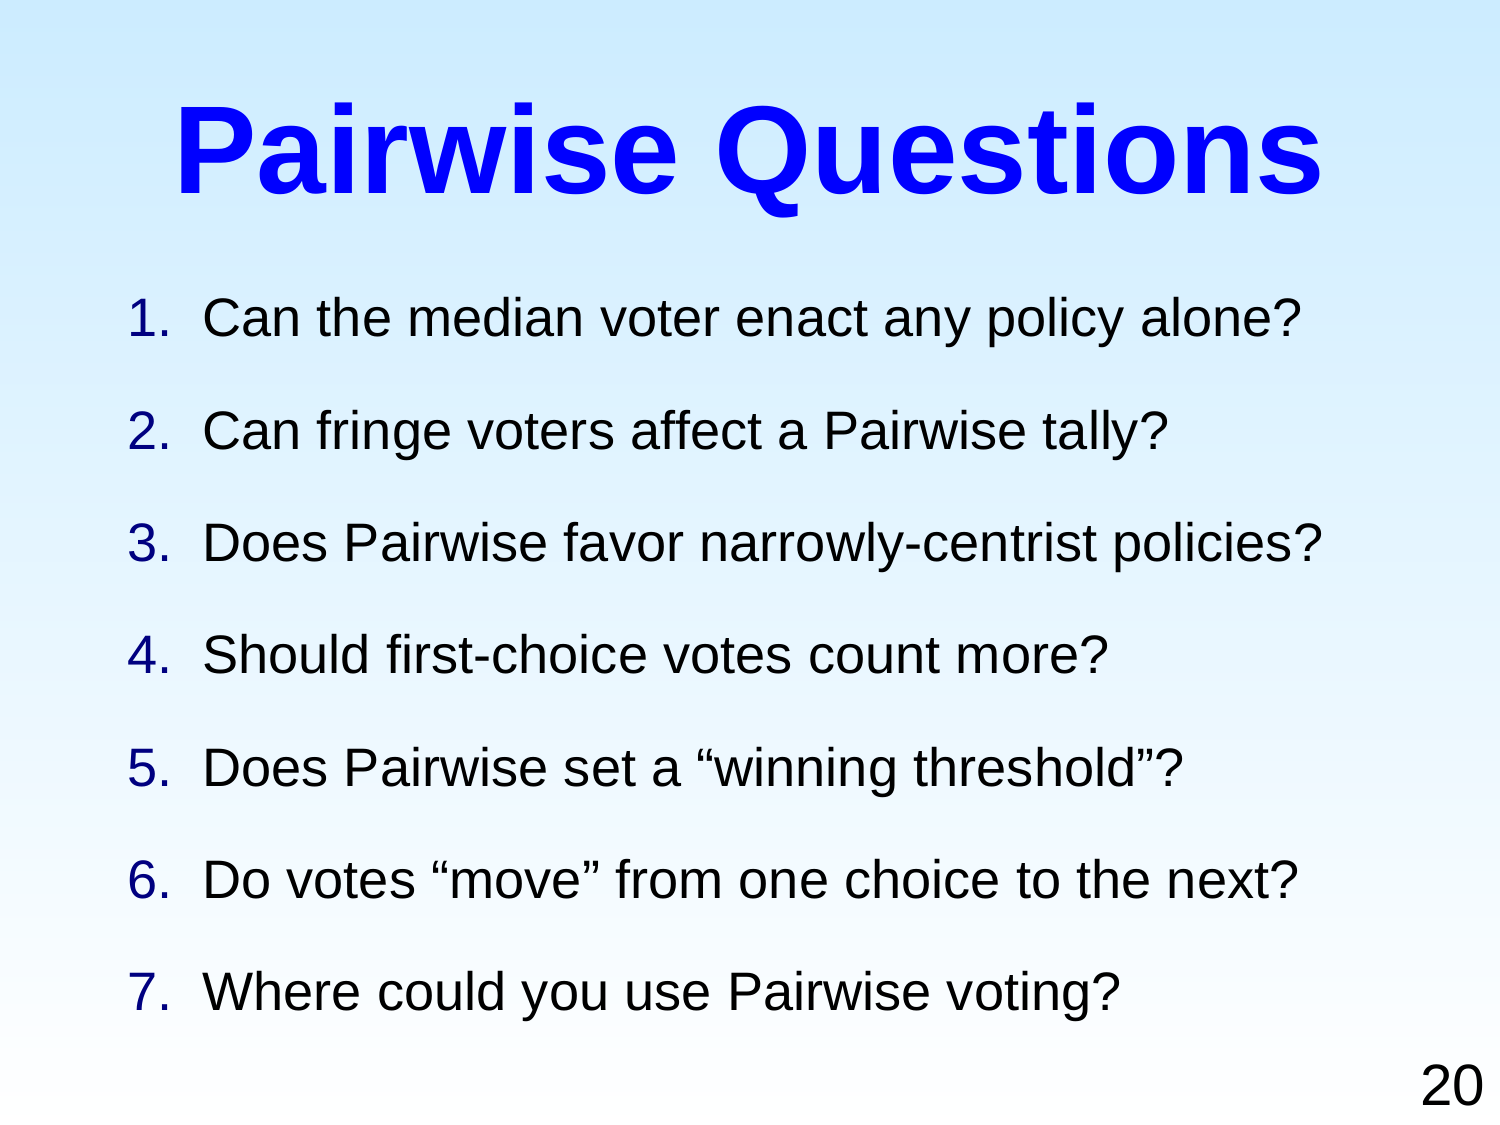

# Pairwise Questions
Can the median voter enact any policy alone?
Can fringe voters affect a Pairwise tally?
Does Pairwise favor narrowly-centrist policies?
Should first-choice votes count more?
Does Pairwise set a “winning threshold”?
Do votes “move” from one choice to the next?
Where could you use Pairwise voting?